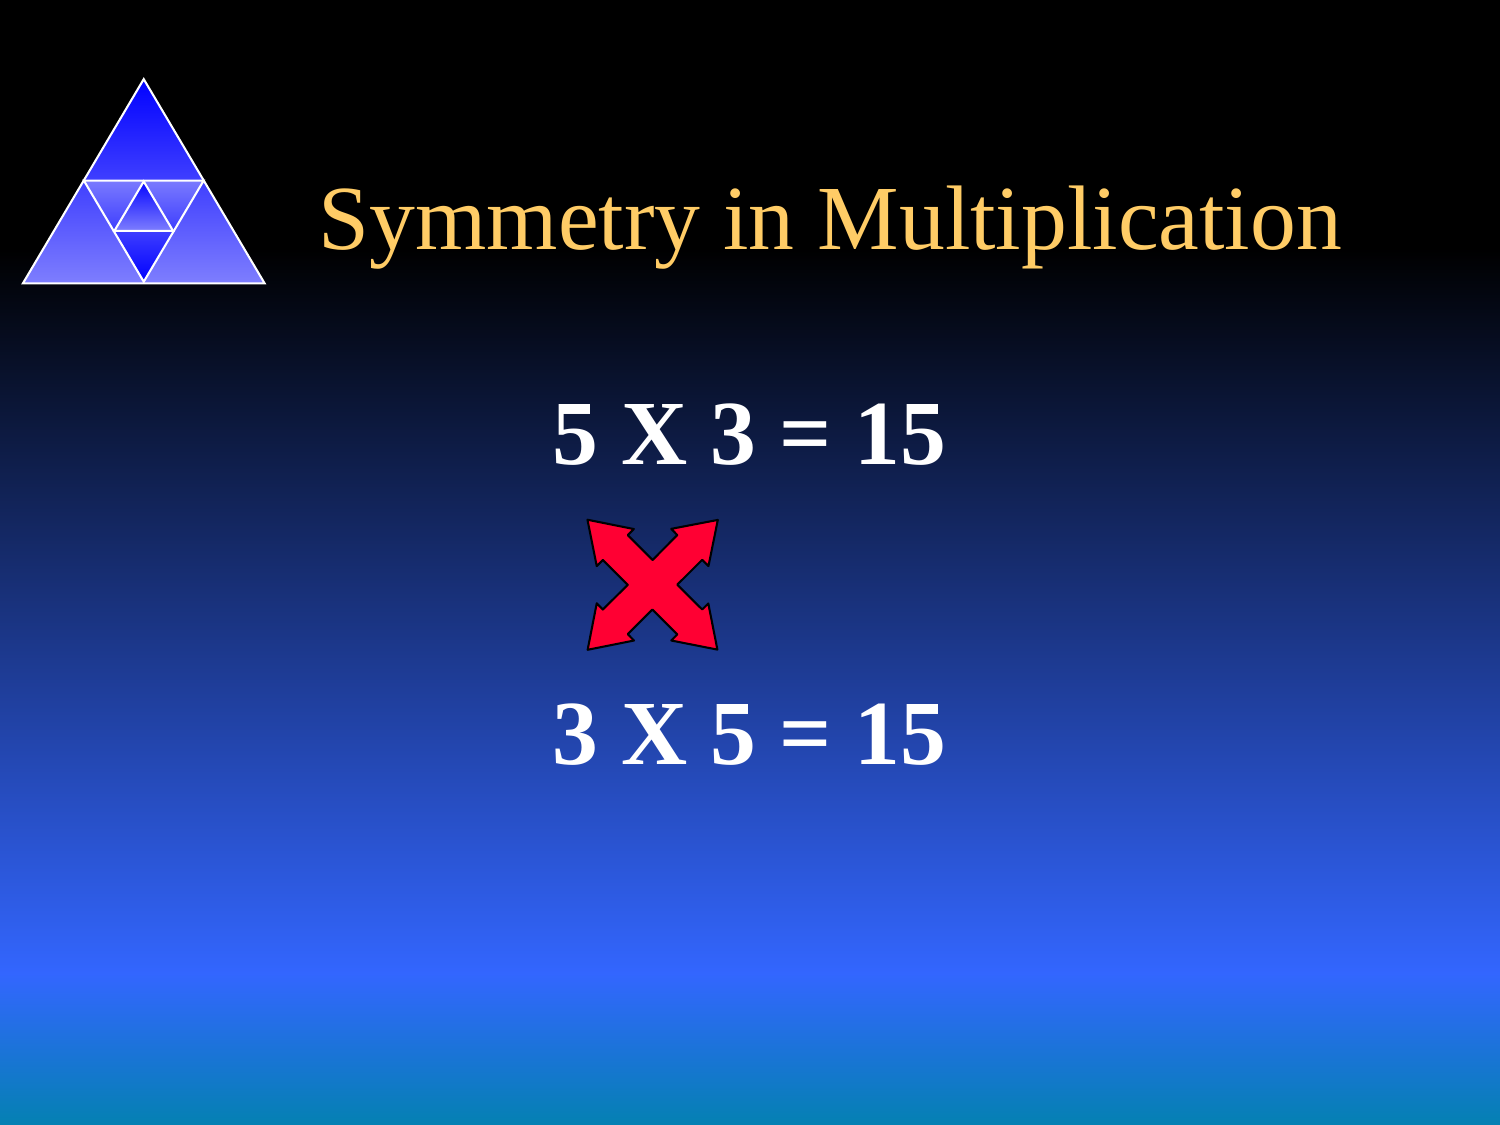

# Symmetry in Multiplication
5 X 3 = 15
3 X 5 = 15